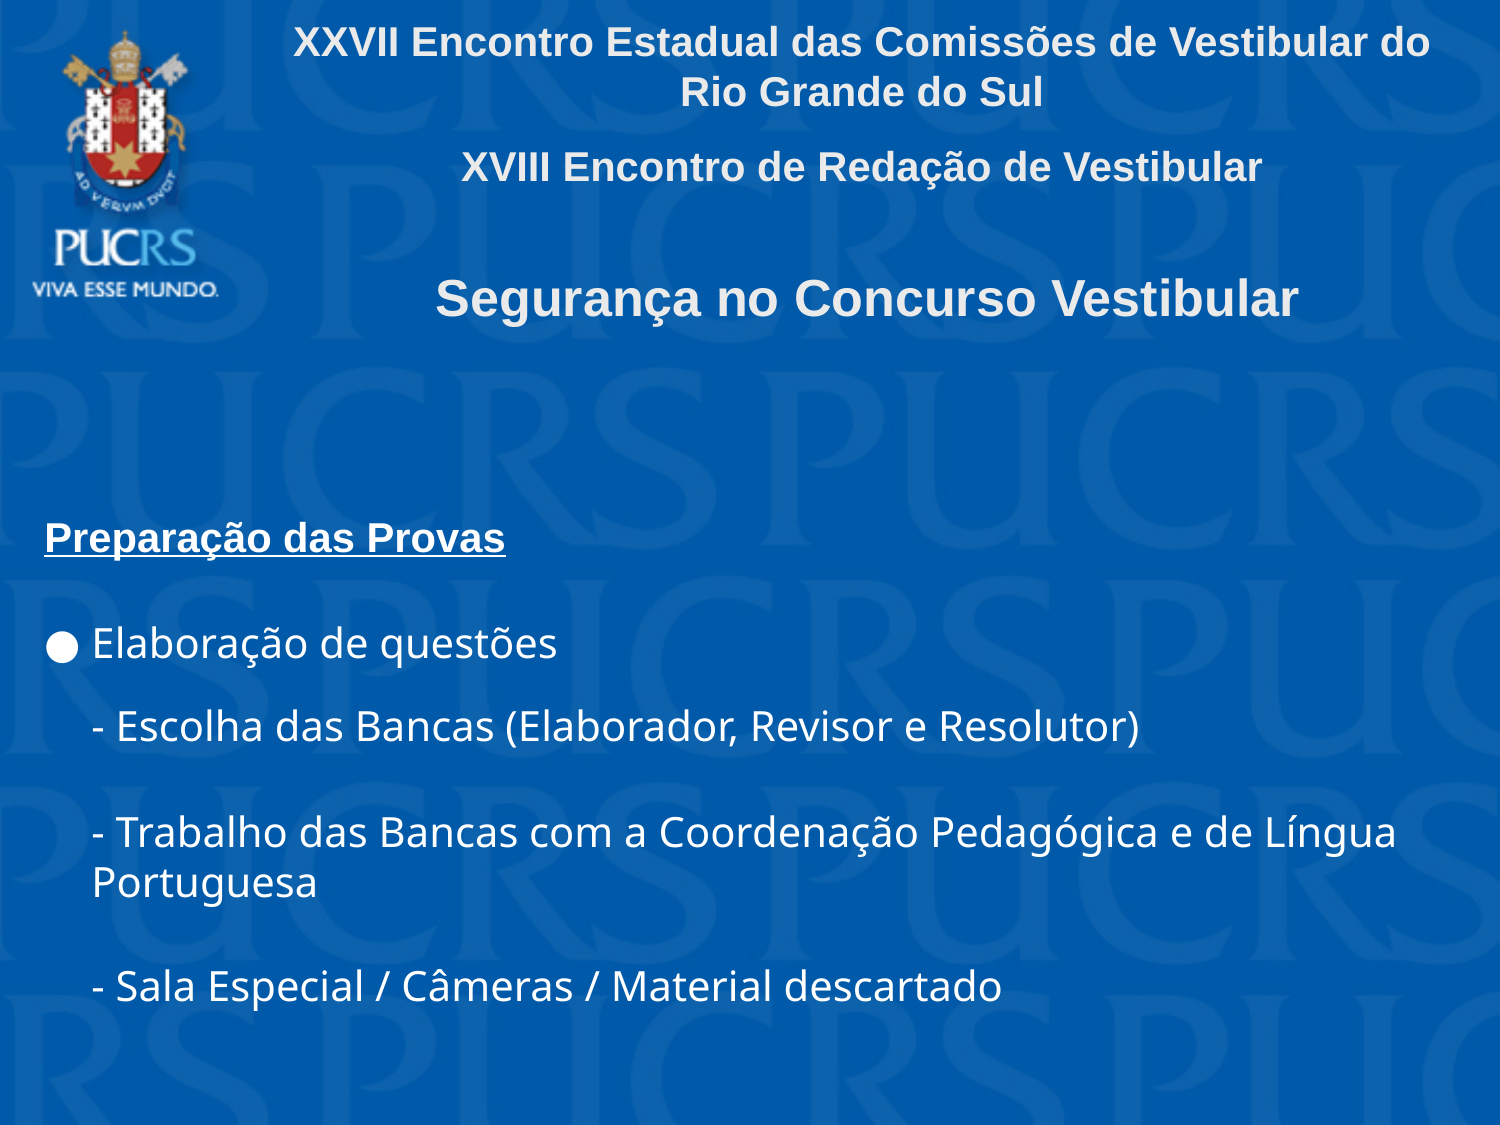

XXVII Encontro Estadual das Comissões de Vestibular do Rio Grande do Sul
 
XVIII Encontro de Redação de Vestibular
 
 Segurança no Concurso Vestibular
Preparação das Provas
● Elaboração de questões
- Escolha das Bancas (Elaborador, Revisor e Resolutor)
- Trabalho das Bancas com a Coordenação Pedagógica e de Língua Portuguesa
- Sala Especial / Câmeras / Material descartado